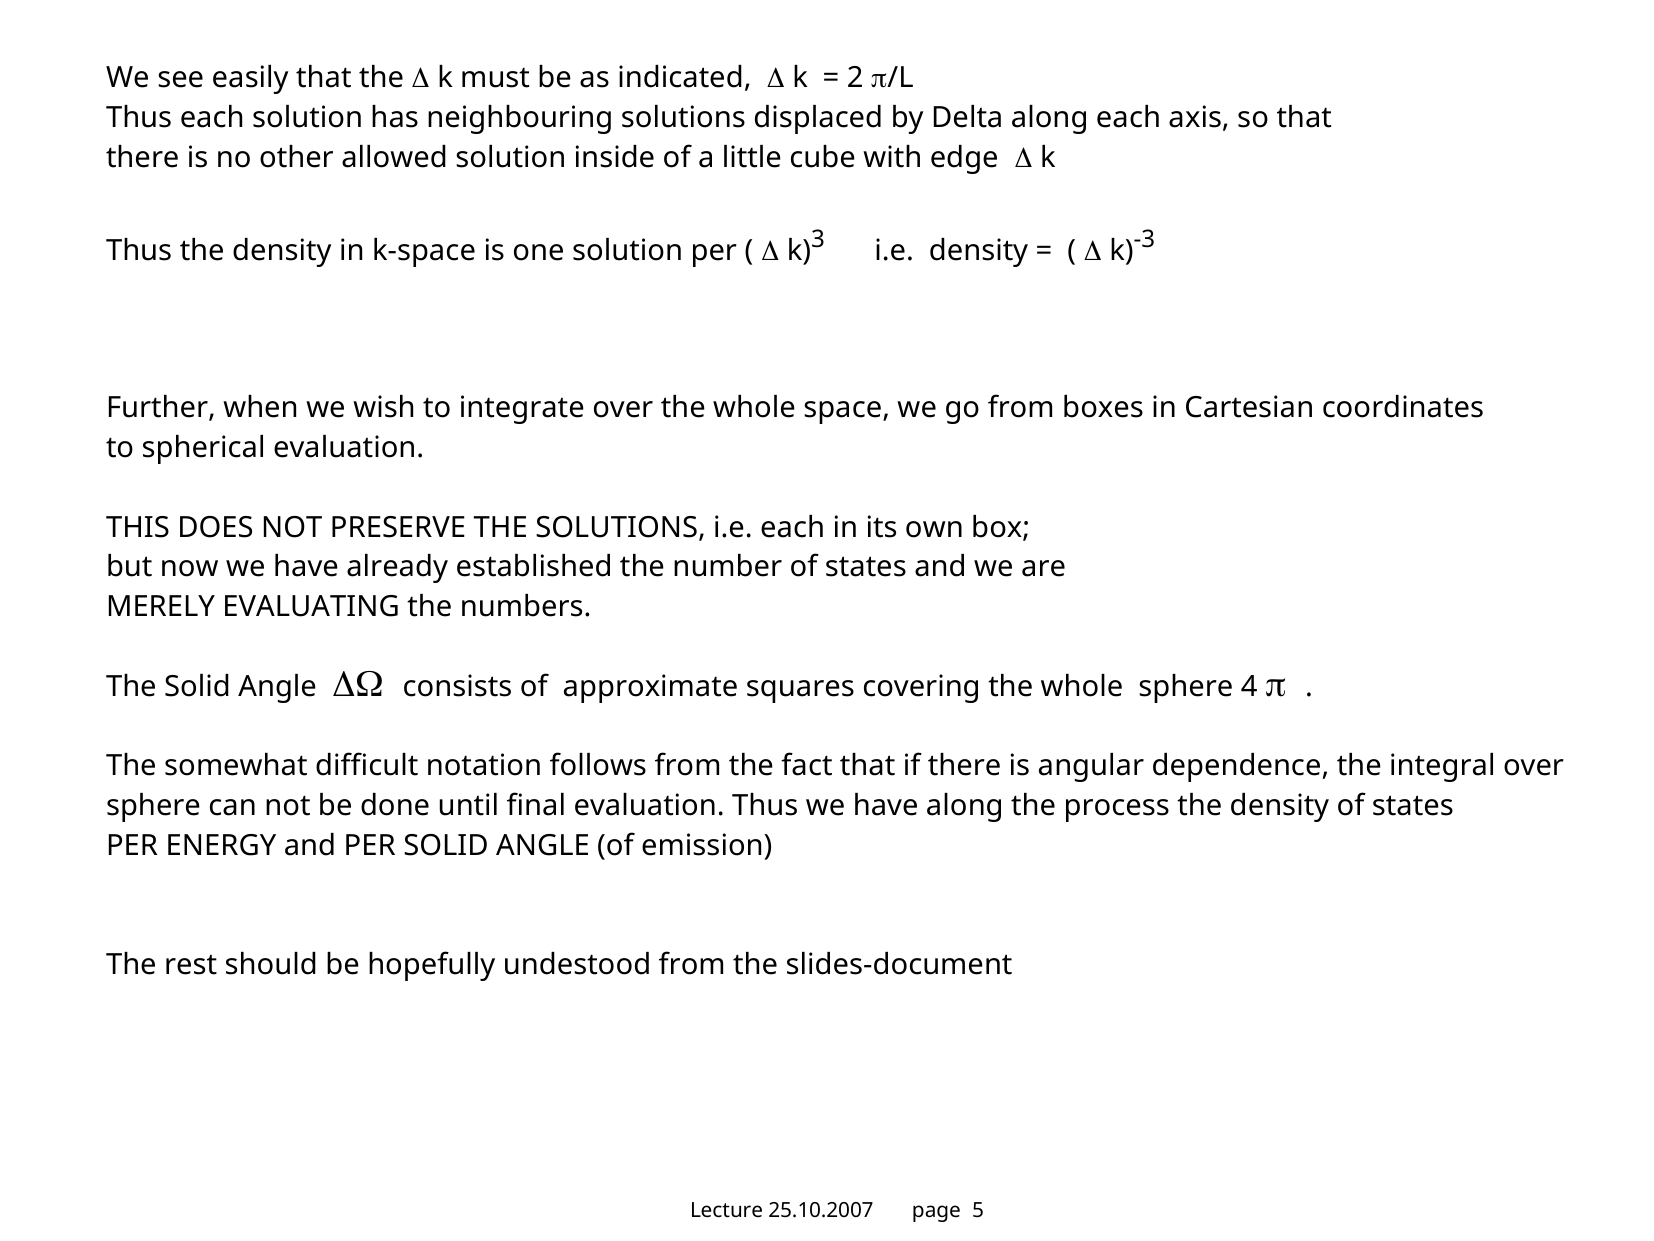

We see easily that the D k must be as indicated, D k = 2 p/L
Thus each solution has neighbouring solutions displaced by Delta along each axis, so that
there is no other allowed solution inside of a little cube with edge D k
Thus the density in k-space is one solution per ( D k)3 i.e. density = ( D k)-3
Further, when we wish to integrate over the whole space, we go from boxes in Cartesian coordinates
to spherical evaluation.
THIS DOES NOT PRESERVE THE SOLUTIONS, i.e. each in its own box;
but now we have already established the number of states and we are
MERELY EVALUATING the numbers.
The Solid Angle DW consists of approximate squares covering the whole sphere 4 p .
The somewhat difficult notation follows from the fact that if there is angular dependence, the integral over sphere can not be done until final evaluation. Thus we have along the process the density of states
PER ENERGY and PER SOLID ANGLE (of emission)
The rest should be hopefully undestood from the slides-document